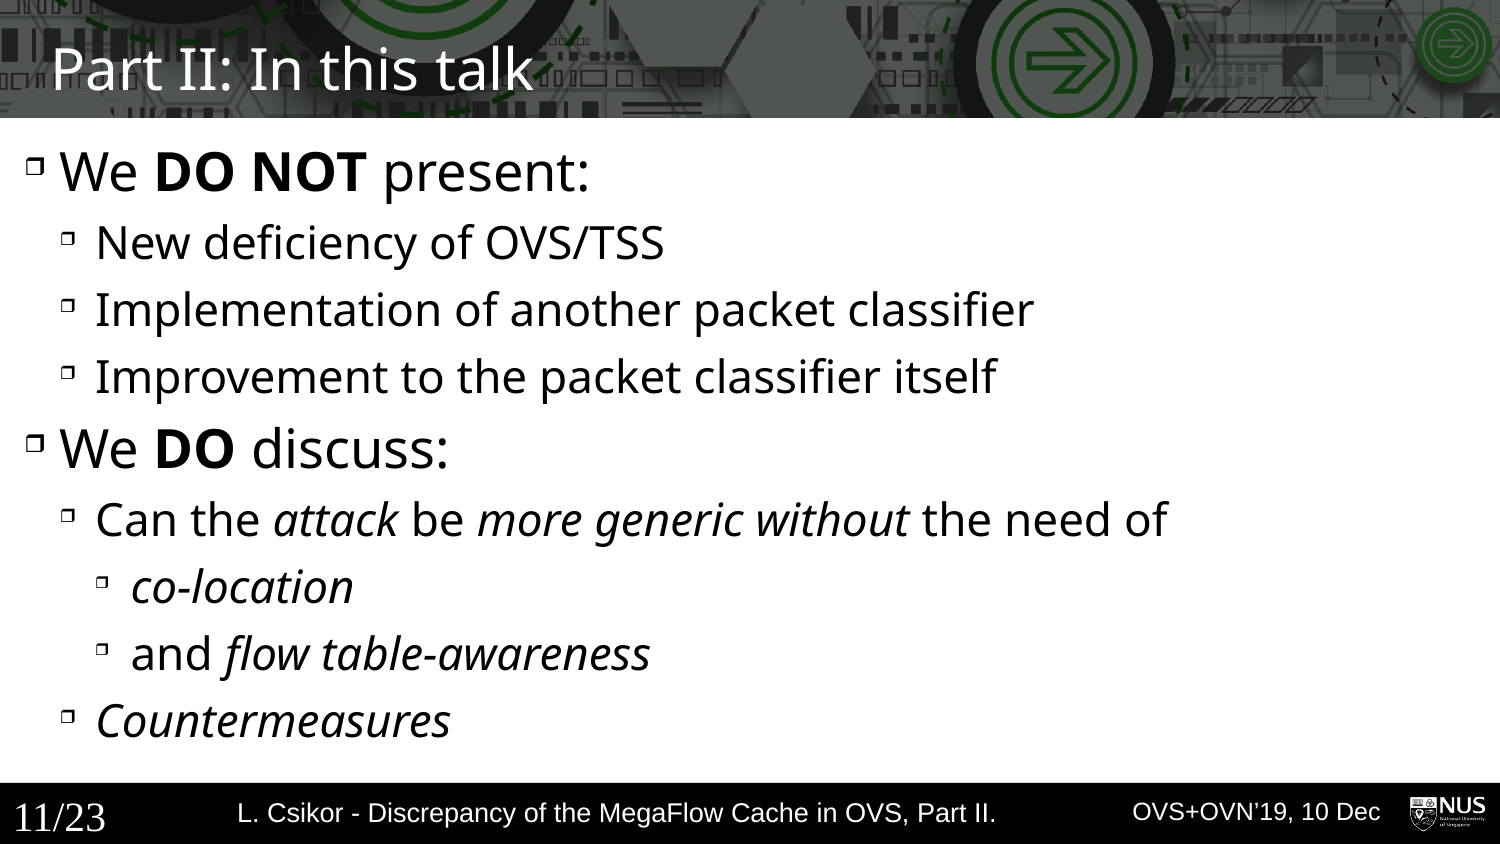

Part II: In this talk
We DO NOT present:
New deficiency of OVS/TSS
Implementation of another packet classifier
Improvement to the packet classifier itself
We DO discuss:
Can the attack be more generic without the need of
co-location
and flow table-awareness
Countermeasures